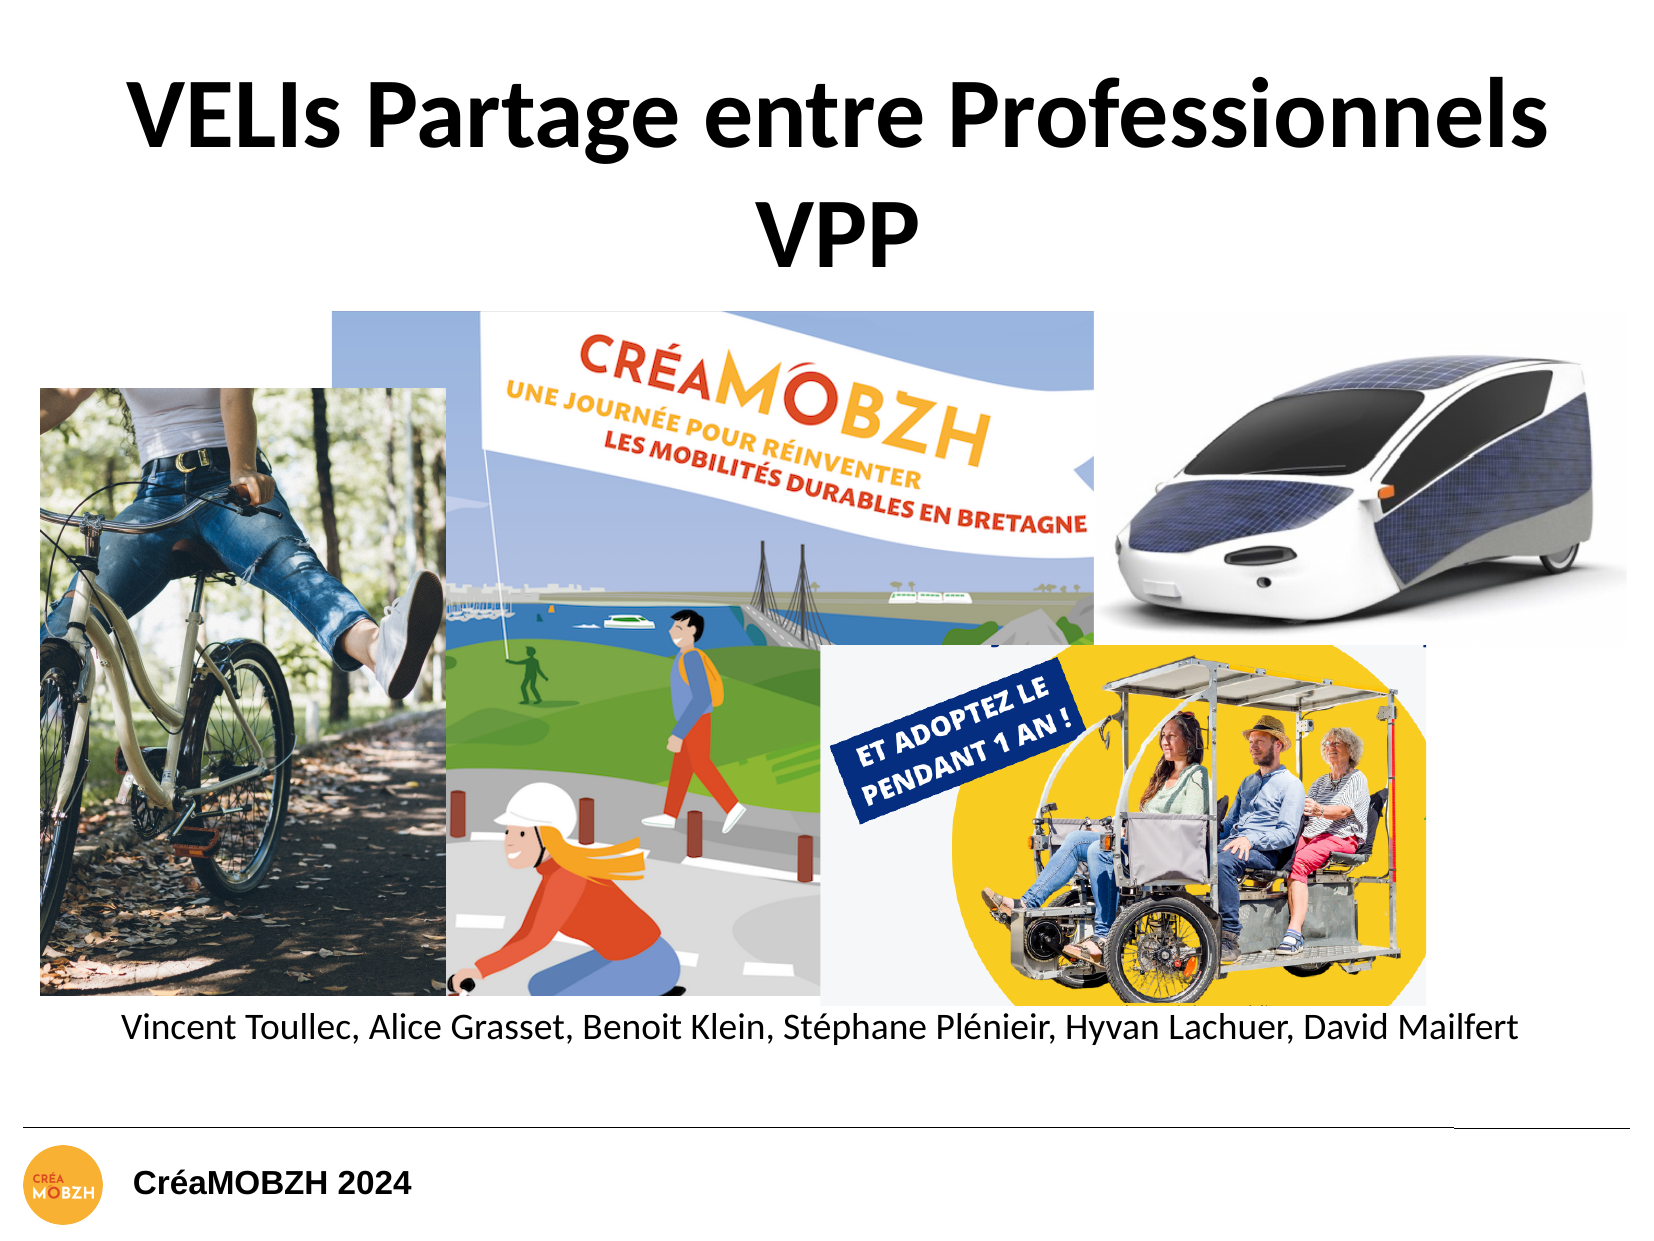

# VELIs Partage entre Professionnels VPP
Vincent Toullec, Alice Grasset, Benoit Klein, Stéphane Plénieir, Hyvan Lachuer, David Mailfert
CréaMOBZH 2024